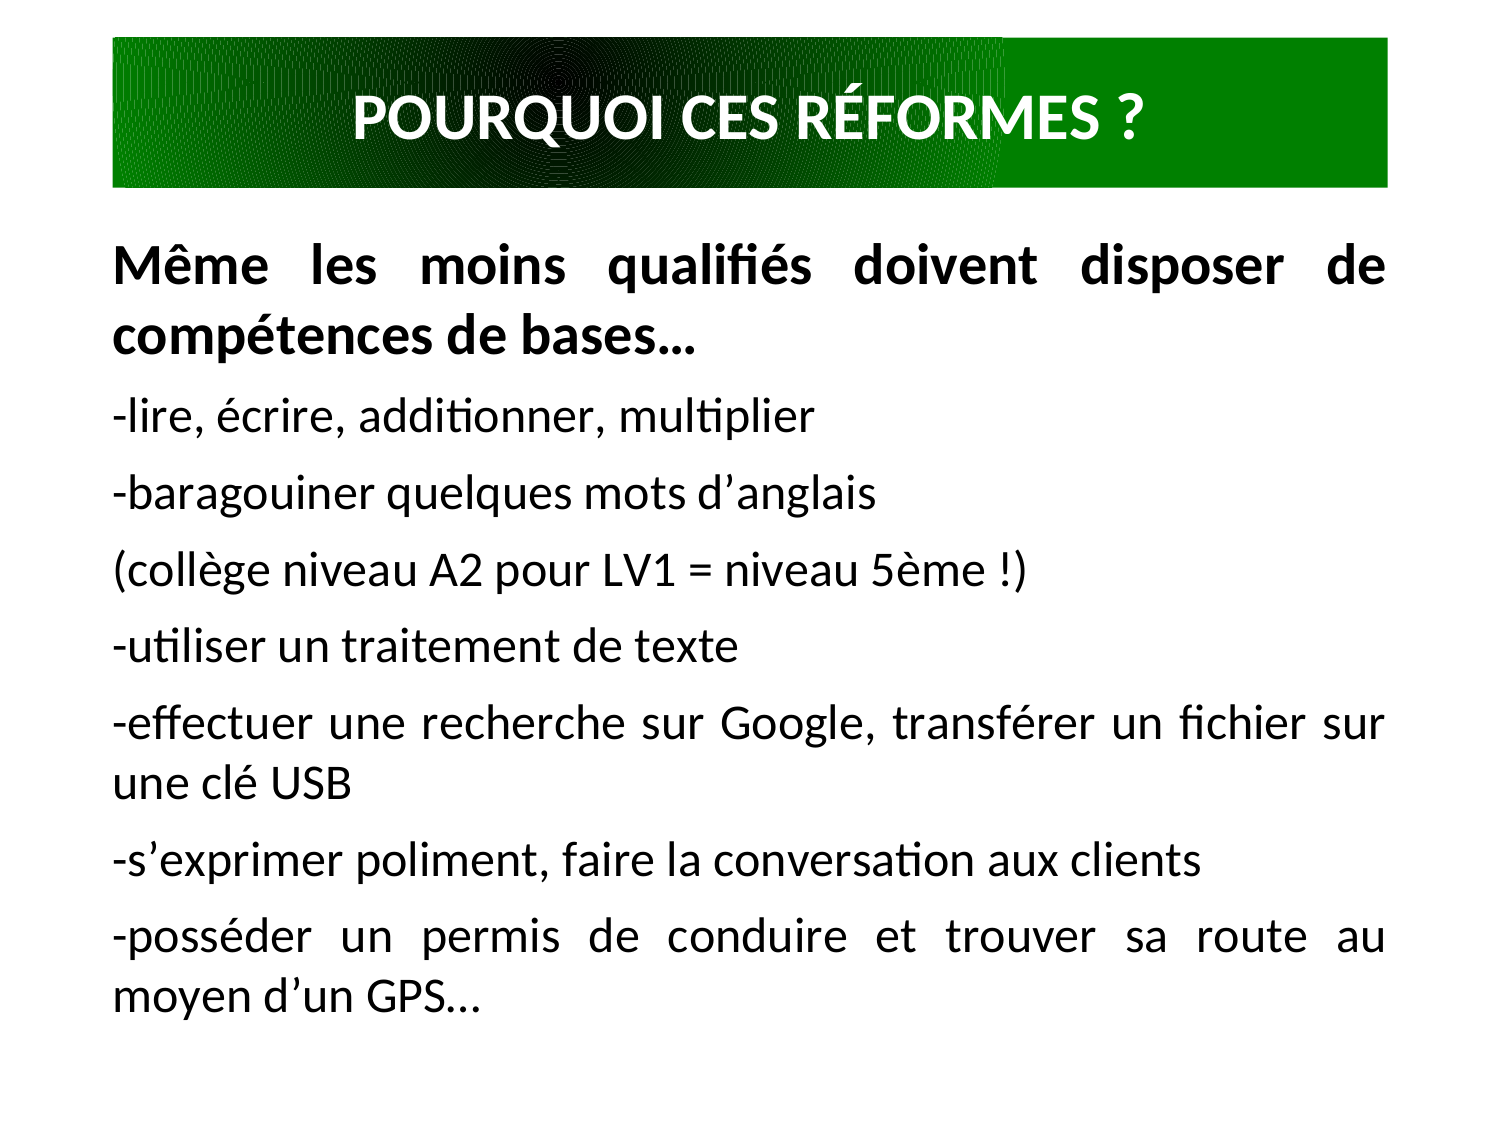

# POURQUOI CES RÉFORMES ?
Même les moins qualifiés doivent disposer de compétences de bases…
-lire, écrire, additionner, multiplier
-baragouiner quelques mots d’anglais
(collège niveau A2 pour LV1 = niveau 5ème !)
-utiliser un traitement de texte
-effectuer une recherche sur Google, transférer un fichier sur une clé USB
-s’exprimer poliment, faire la conversation aux clients
-posséder un permis de conduire et trouver sa route au moyen d’un GPS…